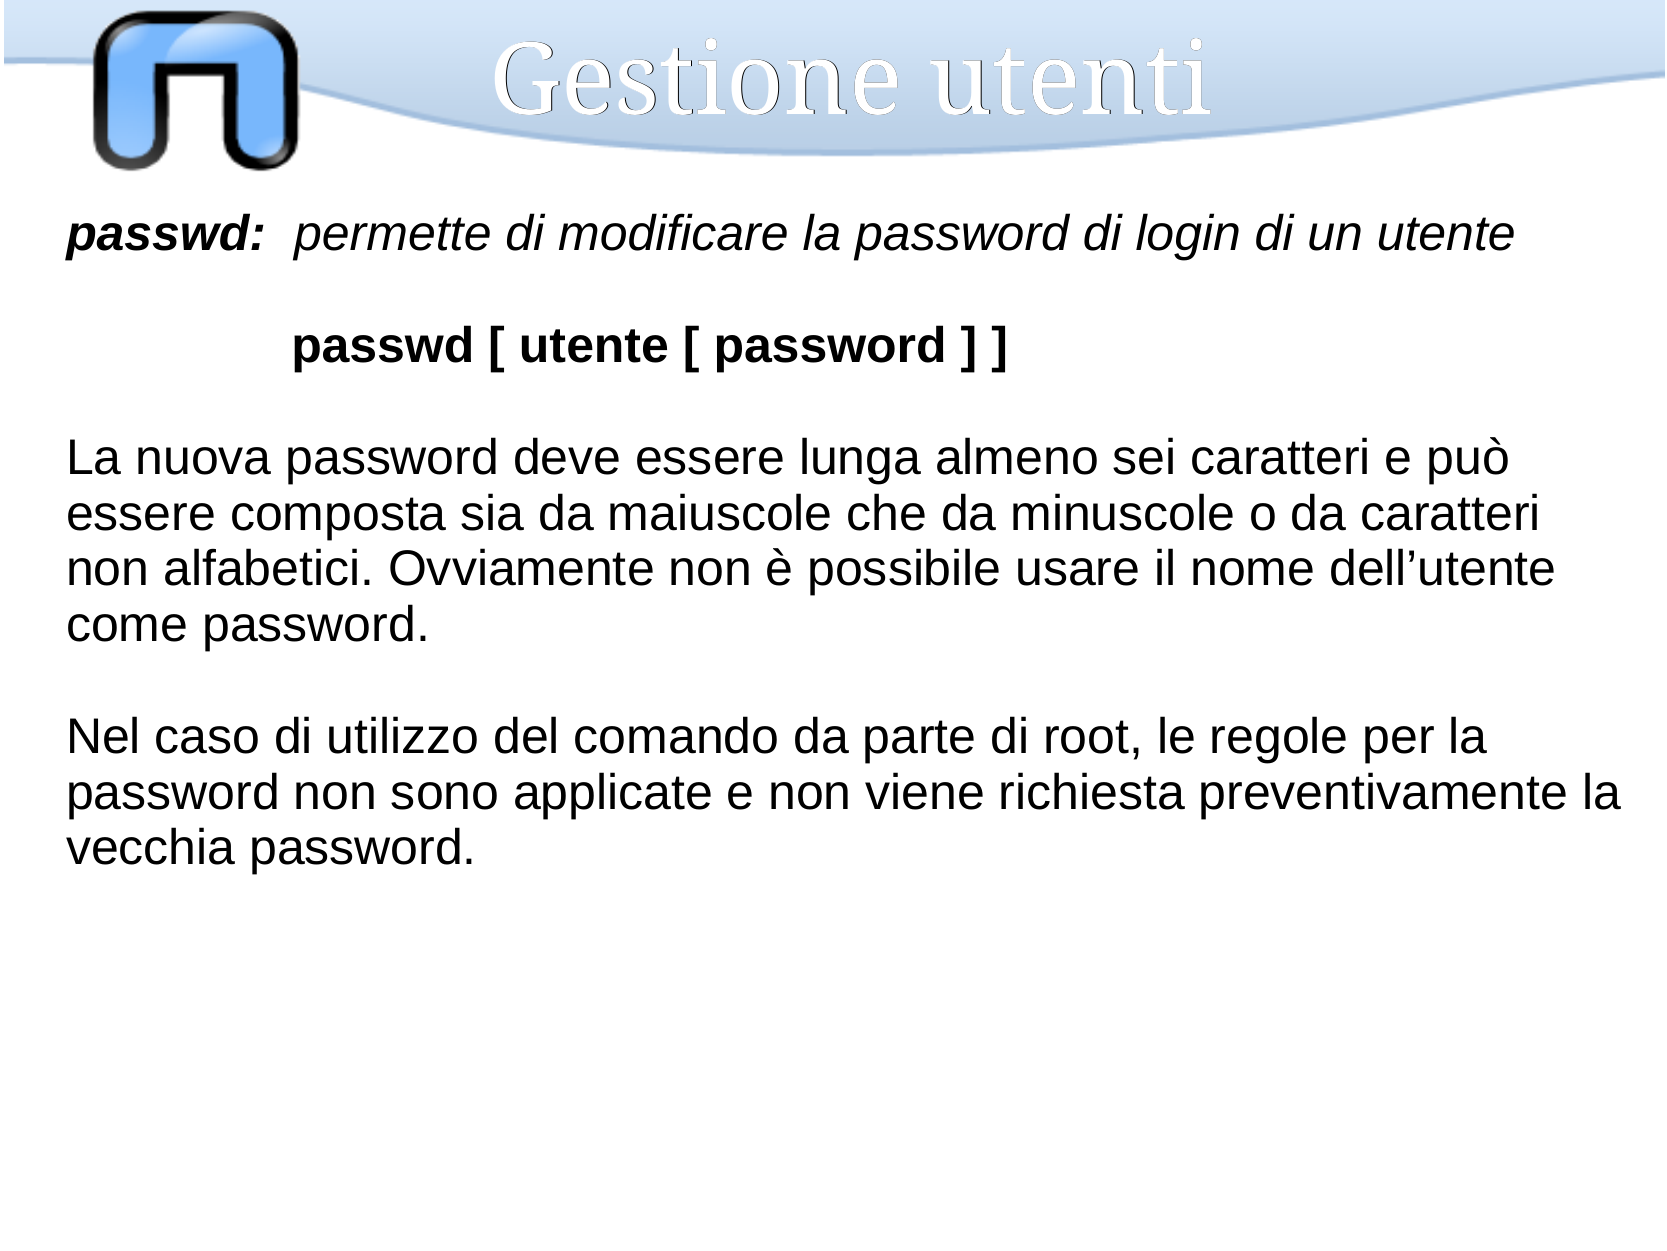

Gestione utenti
# passwd: permette di modificare la password di login di un utente
passwd [ utente [ password ] ]
La nuova password deve essere lunga almeno sei caratteri e può essere composta sia da maiuscole che da minuscole o da caratteri non alfabetici. Ovviamente non è possibile usare il nome dell’utente come password.
Nel caso di utilizzo del comando da parte di root, le regole per la password non sono applicate e non viene richiesta preventivamente la vecchia password.